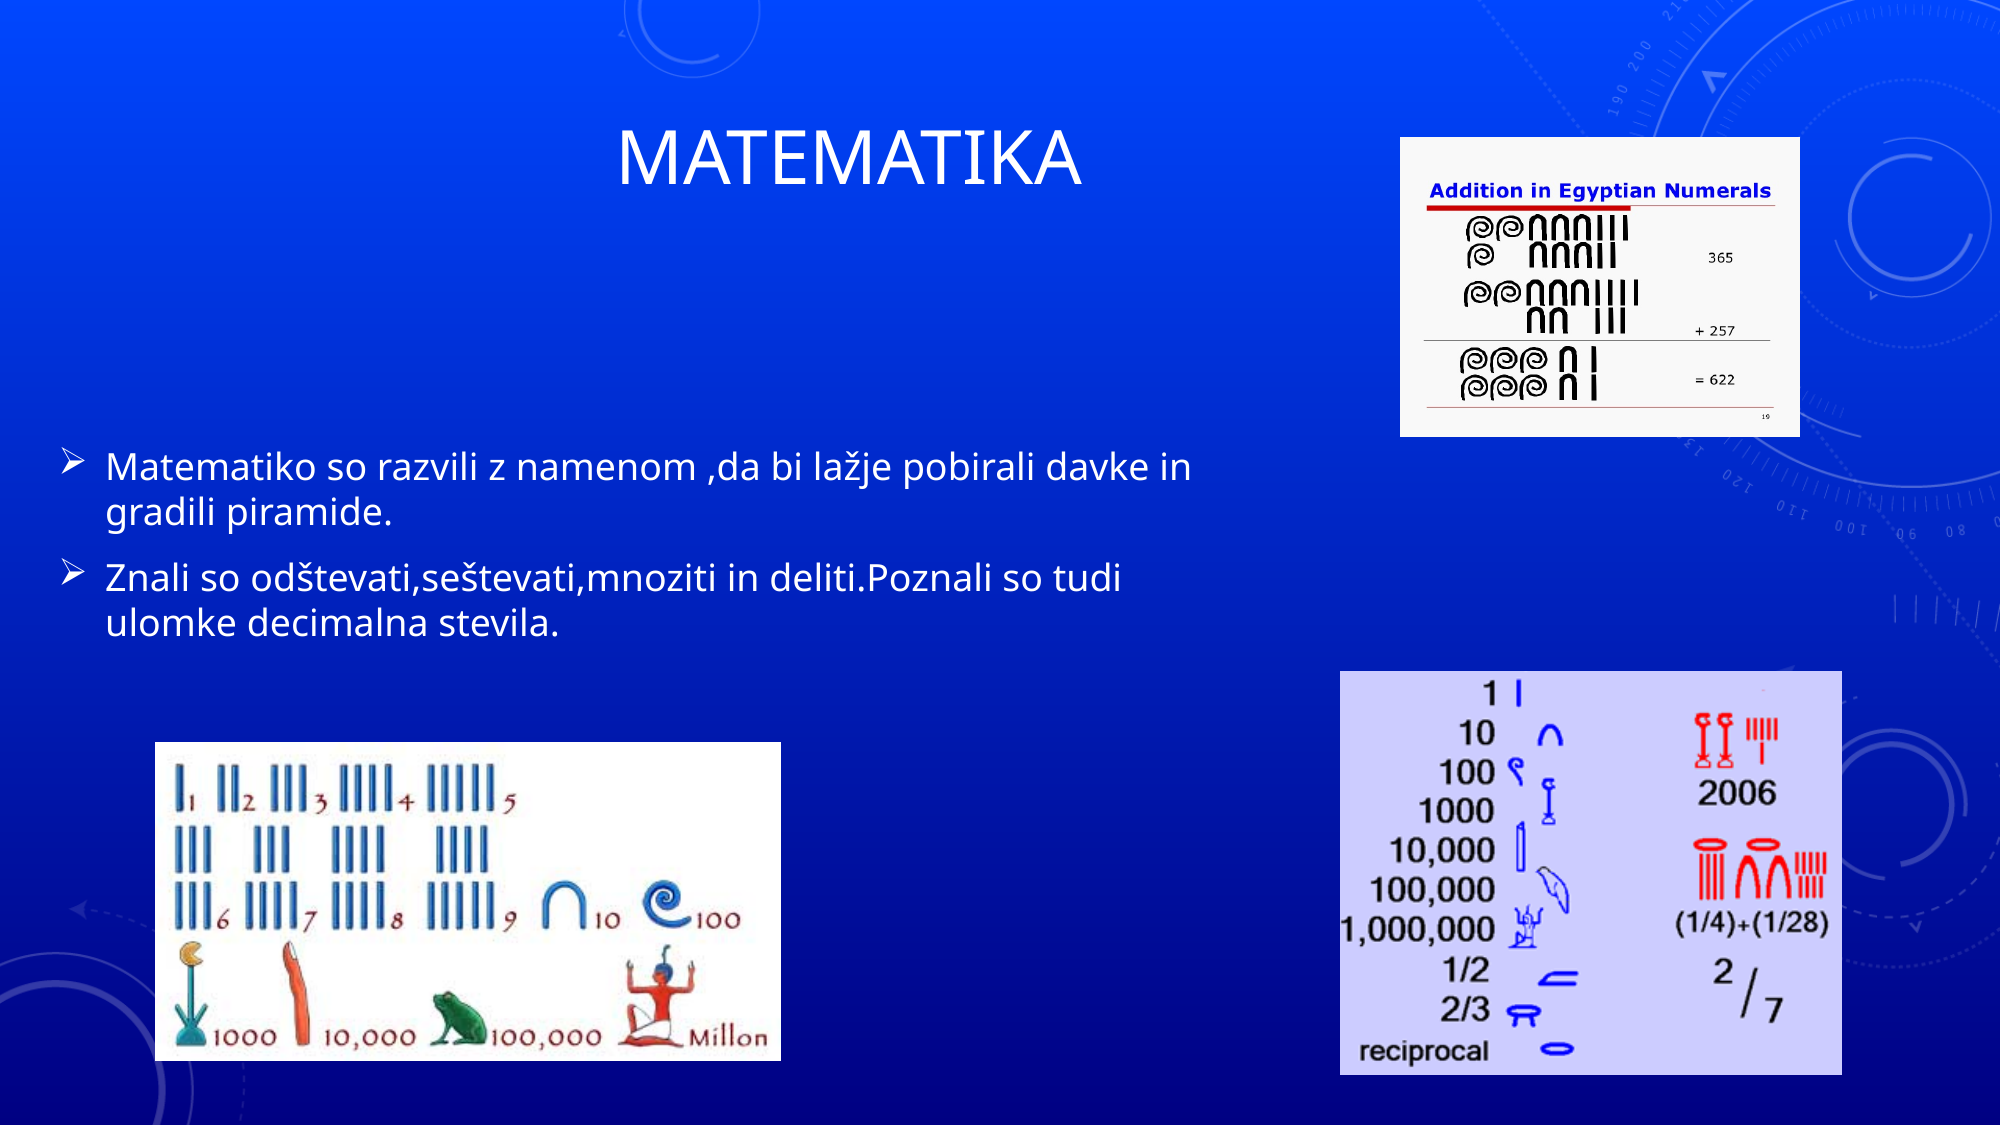

# matematika
Matematiko so razvili z namenom ,da bi lažje pobirali davke in gradili piramide.
Znali so odštevati,seštevati,mnoziti in deliti.Poznali so tudi ulomke decimalna stevila.